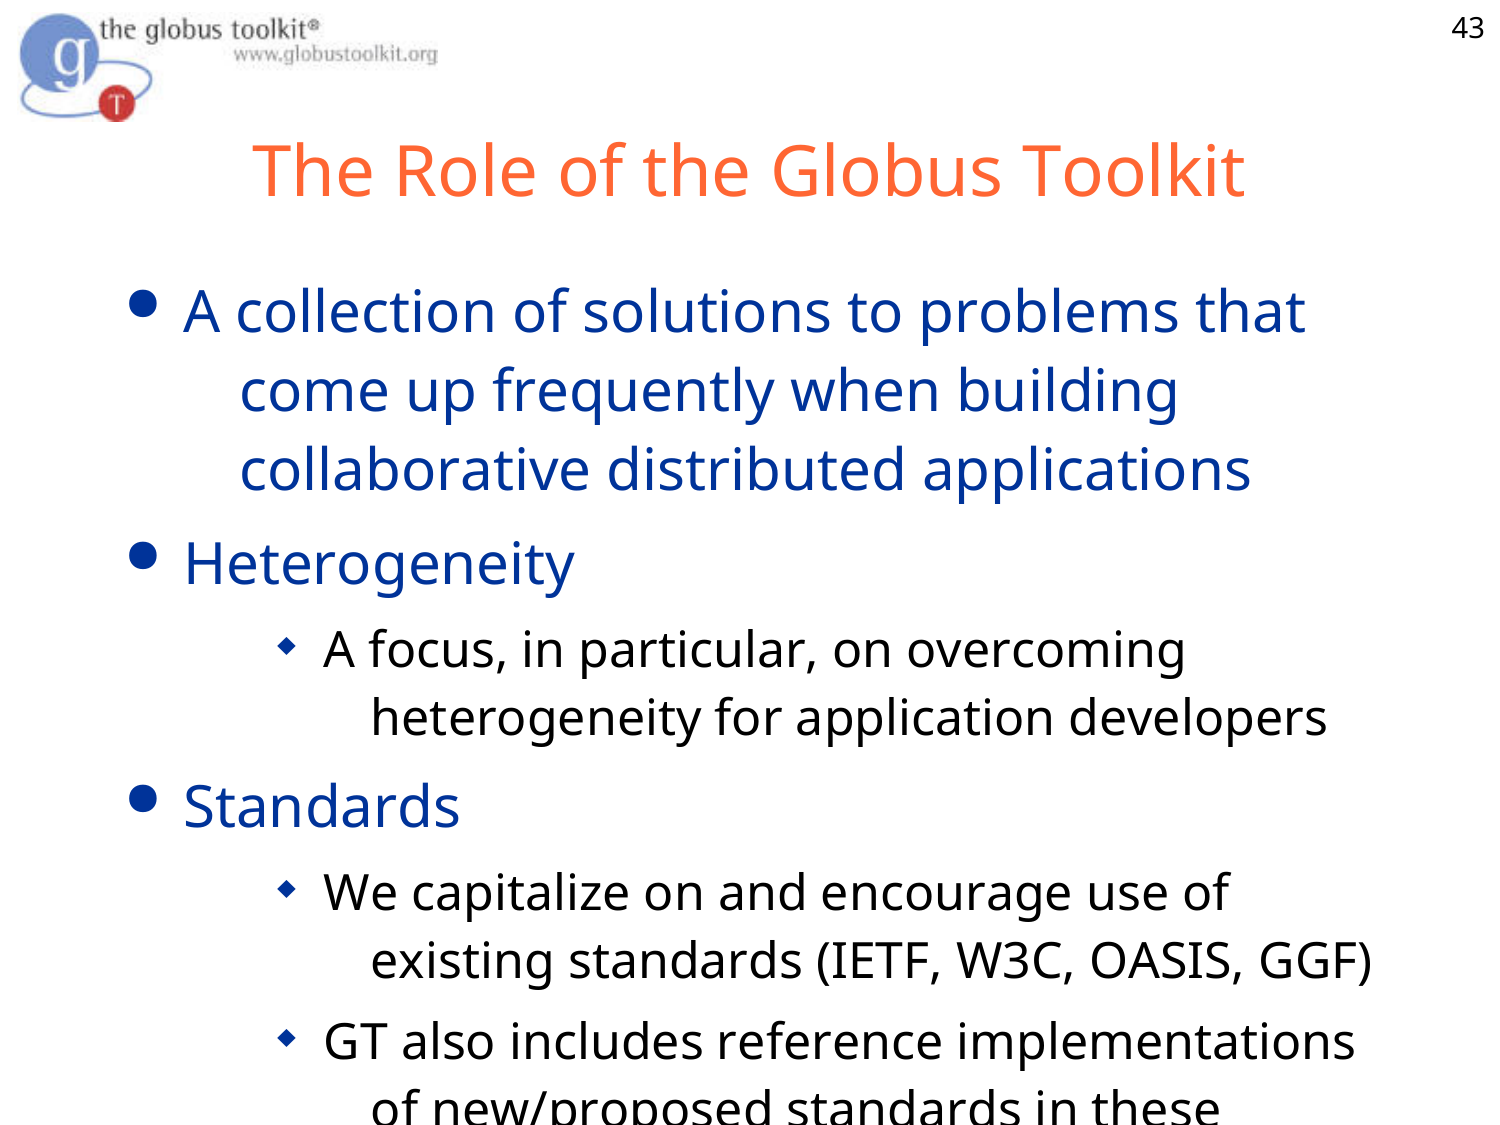

43
# The Role of the Globus Toolkit
A collection of solutions to problems that come up frequently when building collaborative distributed applications
Heterogeneity
A focus, in particular, on overcoming heterogeneity for application developers
Standards
We capitalize on and encourage use of existing standards (IETF, W3C, OASIS, GGF)
GT also includes reference implementations of new/proposed standards in these organizations